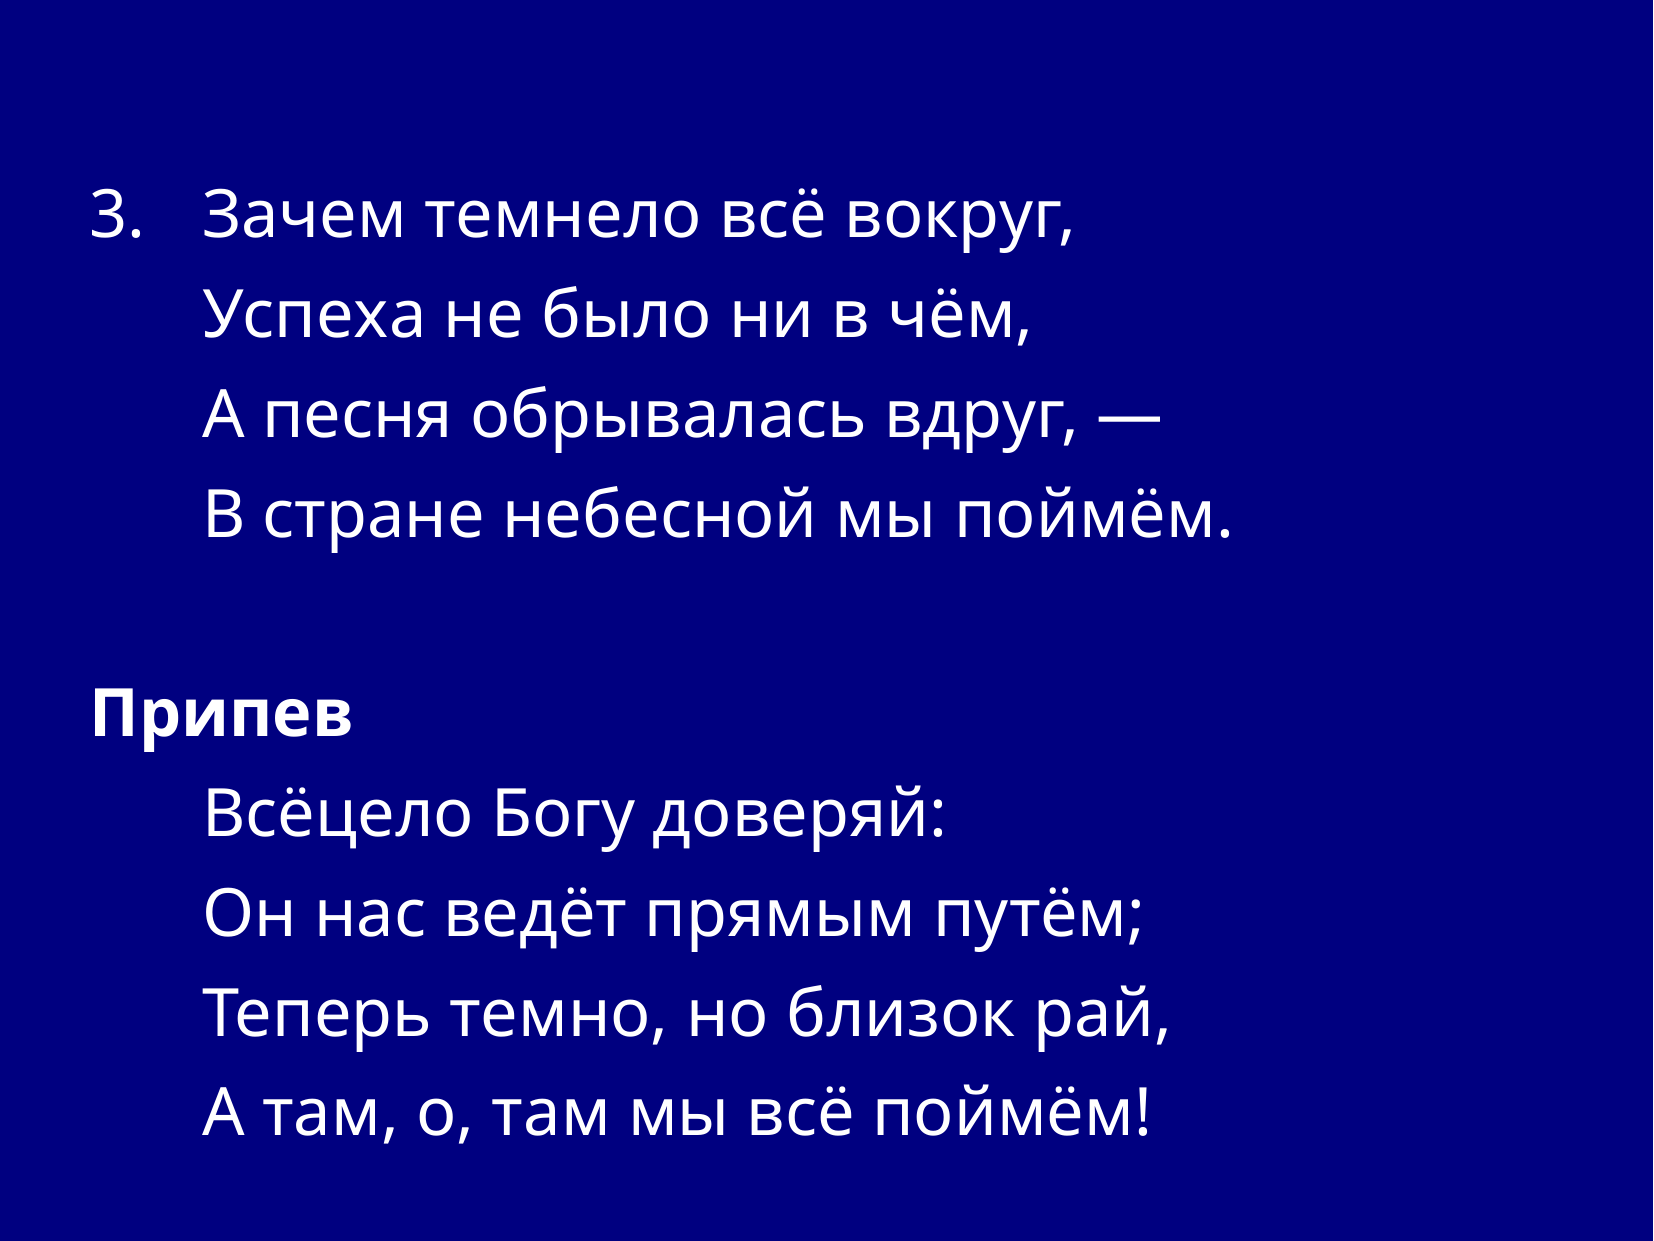

3.	Зачем темнело всё вокруг,
	Успеха не было ни в чём,
	А песня обрывалась вдруг, —
	В стране небесной мы поймём.
Припев
	Всёцело Богу доверяй:
	Он нас ведёт прямым путём;
	Теперь темно, но близок рай,
	А там, о, там мы всё поймём!